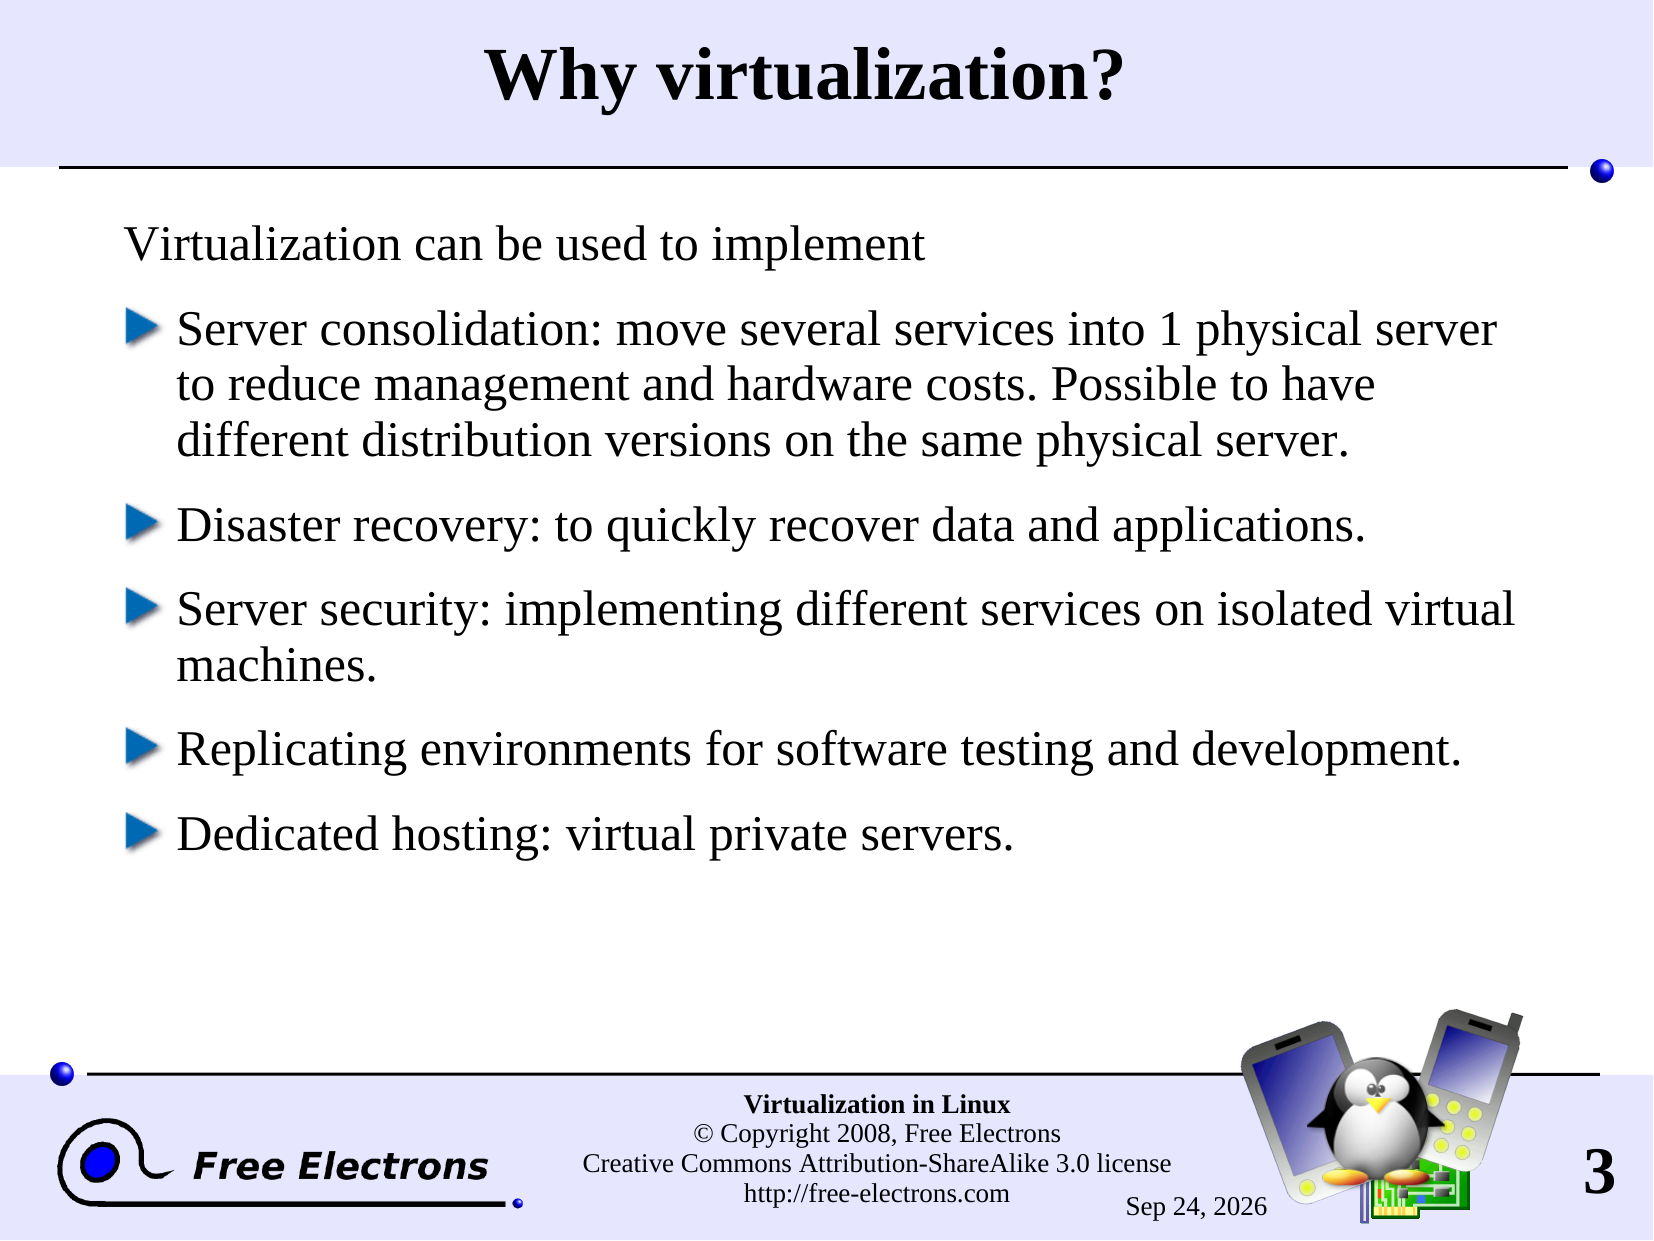

# Why virtualization?
Virtualization can be used to implement
Server consolidation: move several services into 1 physical server to reduce management and hardware costs. Possible to have different distribution versions on the same physical server.
Disaster recovery: to quickly recover data and applications.
Server security: implementing different services on isolated virtual machines.
Replicating environments for software testing and development.
Dedicated hosting: virtual private servers.